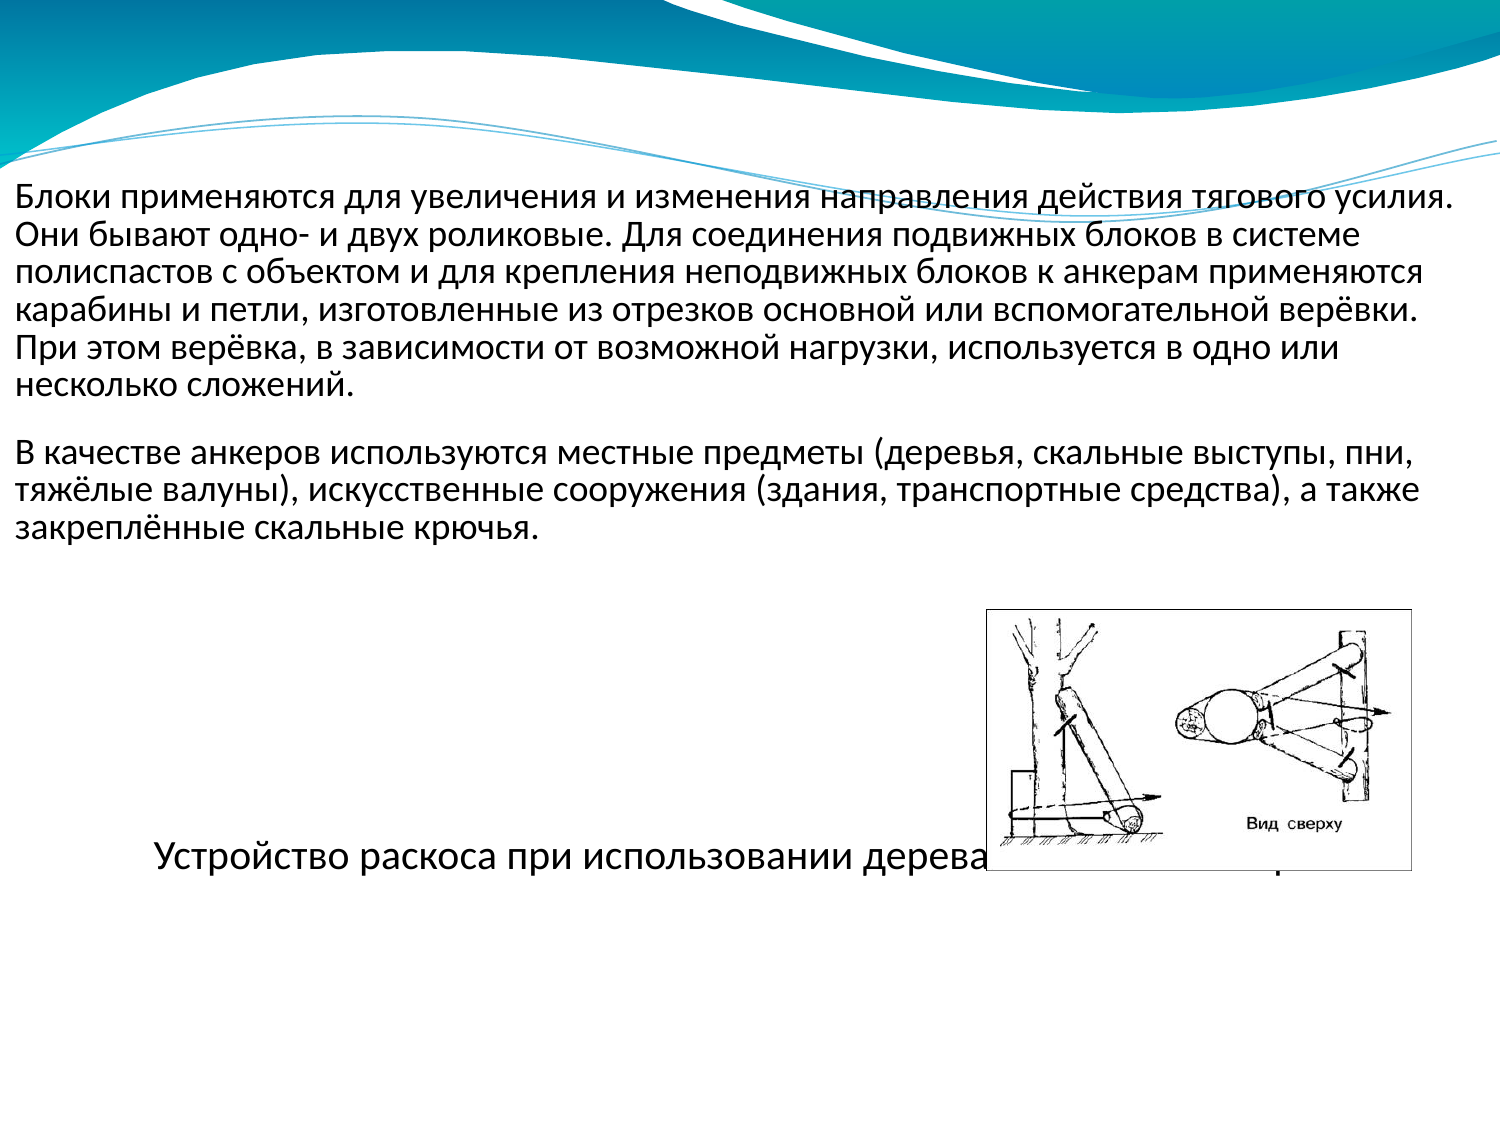

# Блоки применяются для увеличения и изменения направле­ния действия тягового усилия. Они бывают одно- и двух роликовые. Для соединения подвижных блоков в системе полиспастов с объектом и для крепления неподвижных блоков к анкерам применяются карабины и петли, изготовленные из отрезков основной или вспомогательной верёвки. При этом верёвка, в зависимости от возможной нагрузки, используется в одно или несколько сложений.
В качестве анкеров используются местные предметы (деревья, скальные выступы, пни, тяжёлые валуны), искусственные сооружения (здания, транспортные средства), а также закреплённые скальные крючья.
Устройство раскоса при использовании дерева в качестве анкера